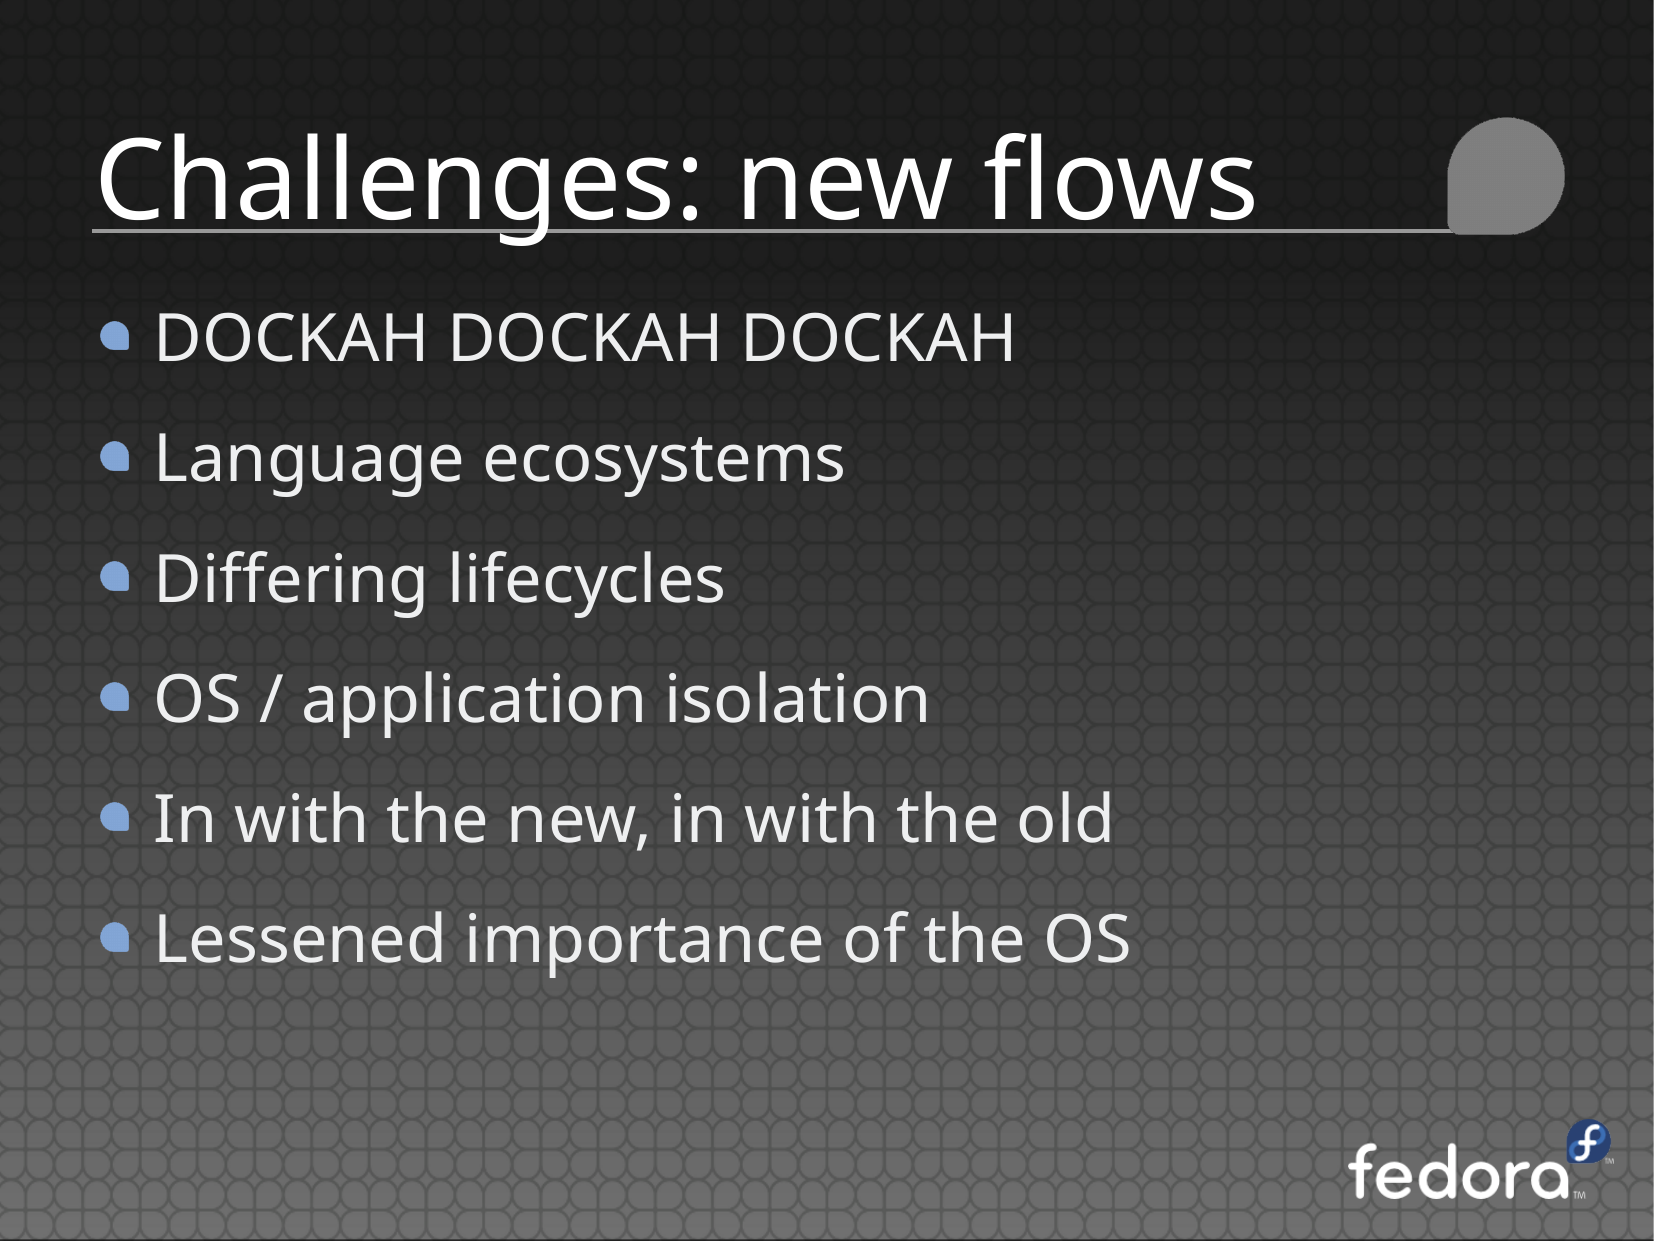

Challenges: new flows
# DOCKAH DOCKAH DOCKAH
Language ecosystems
Differing lifecycles
OS / application isolation
In with the new, in with the old
Lessened importance of the OS